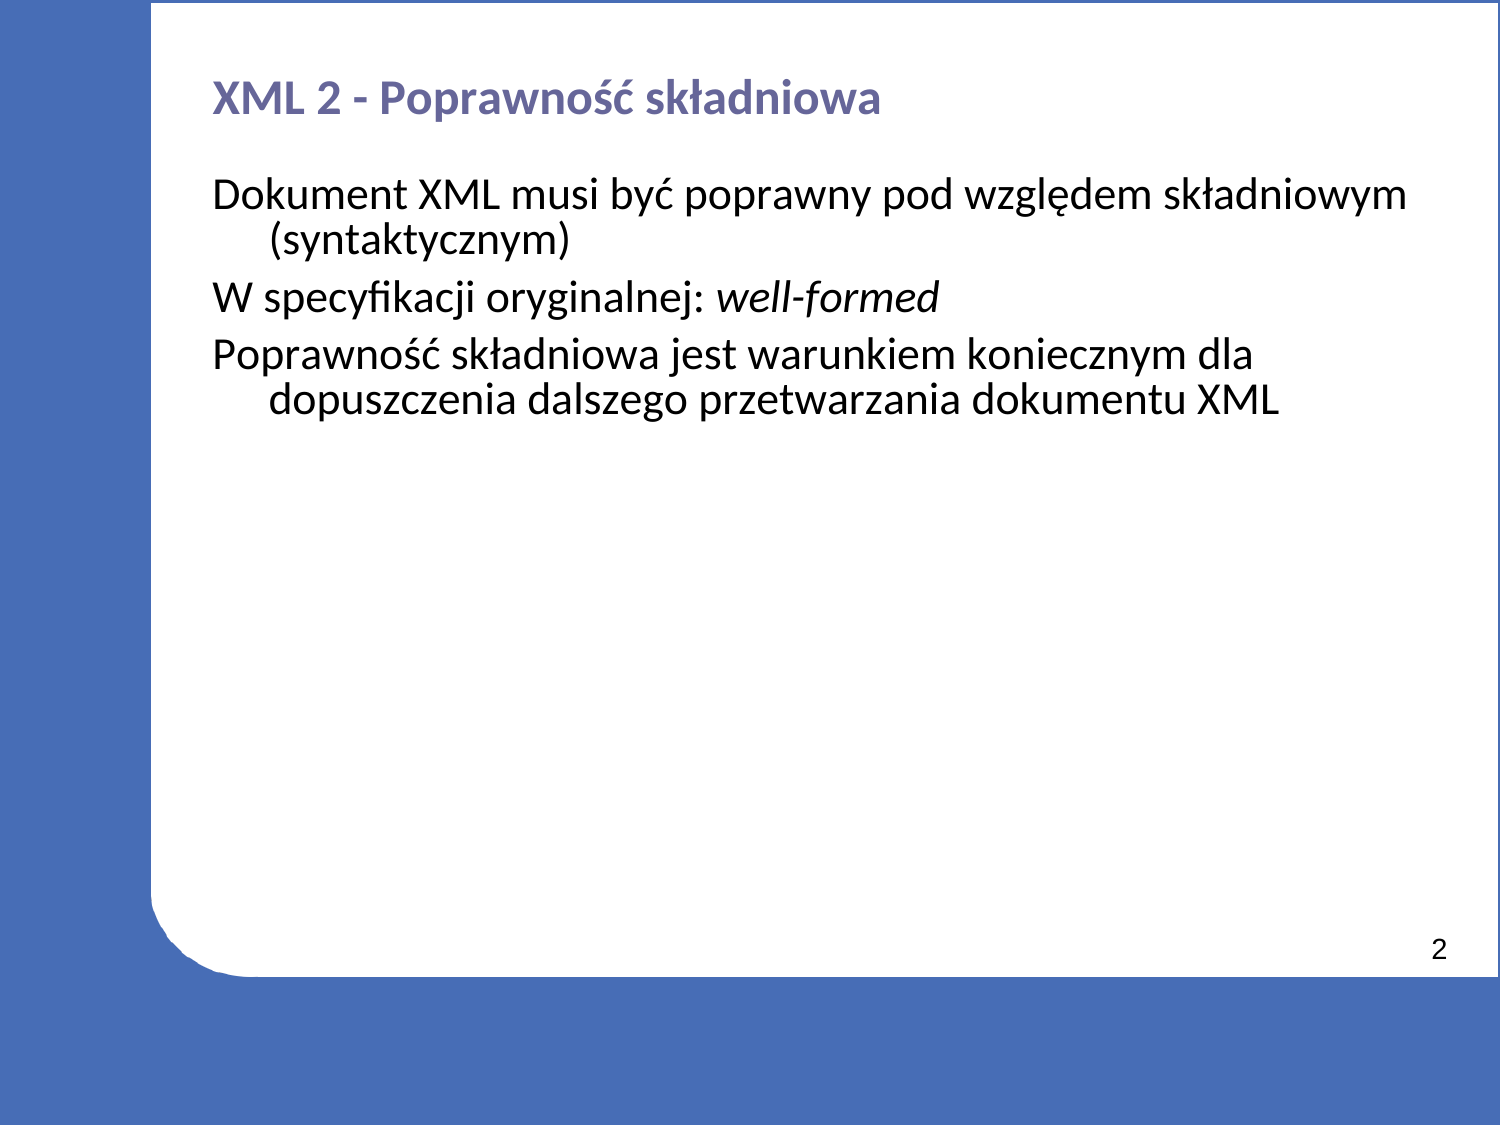

# XML 2 - Poprawność składniowa
Dokument XML musi być poprawny pod względem składniowym (syntaktycznym)
W specyfikacji oryginalnej: well-formed
Poprawność składniowa jest warunkiem koniecznym dla dopuszczenia dalszego przetwarzania dokumentu XML
2